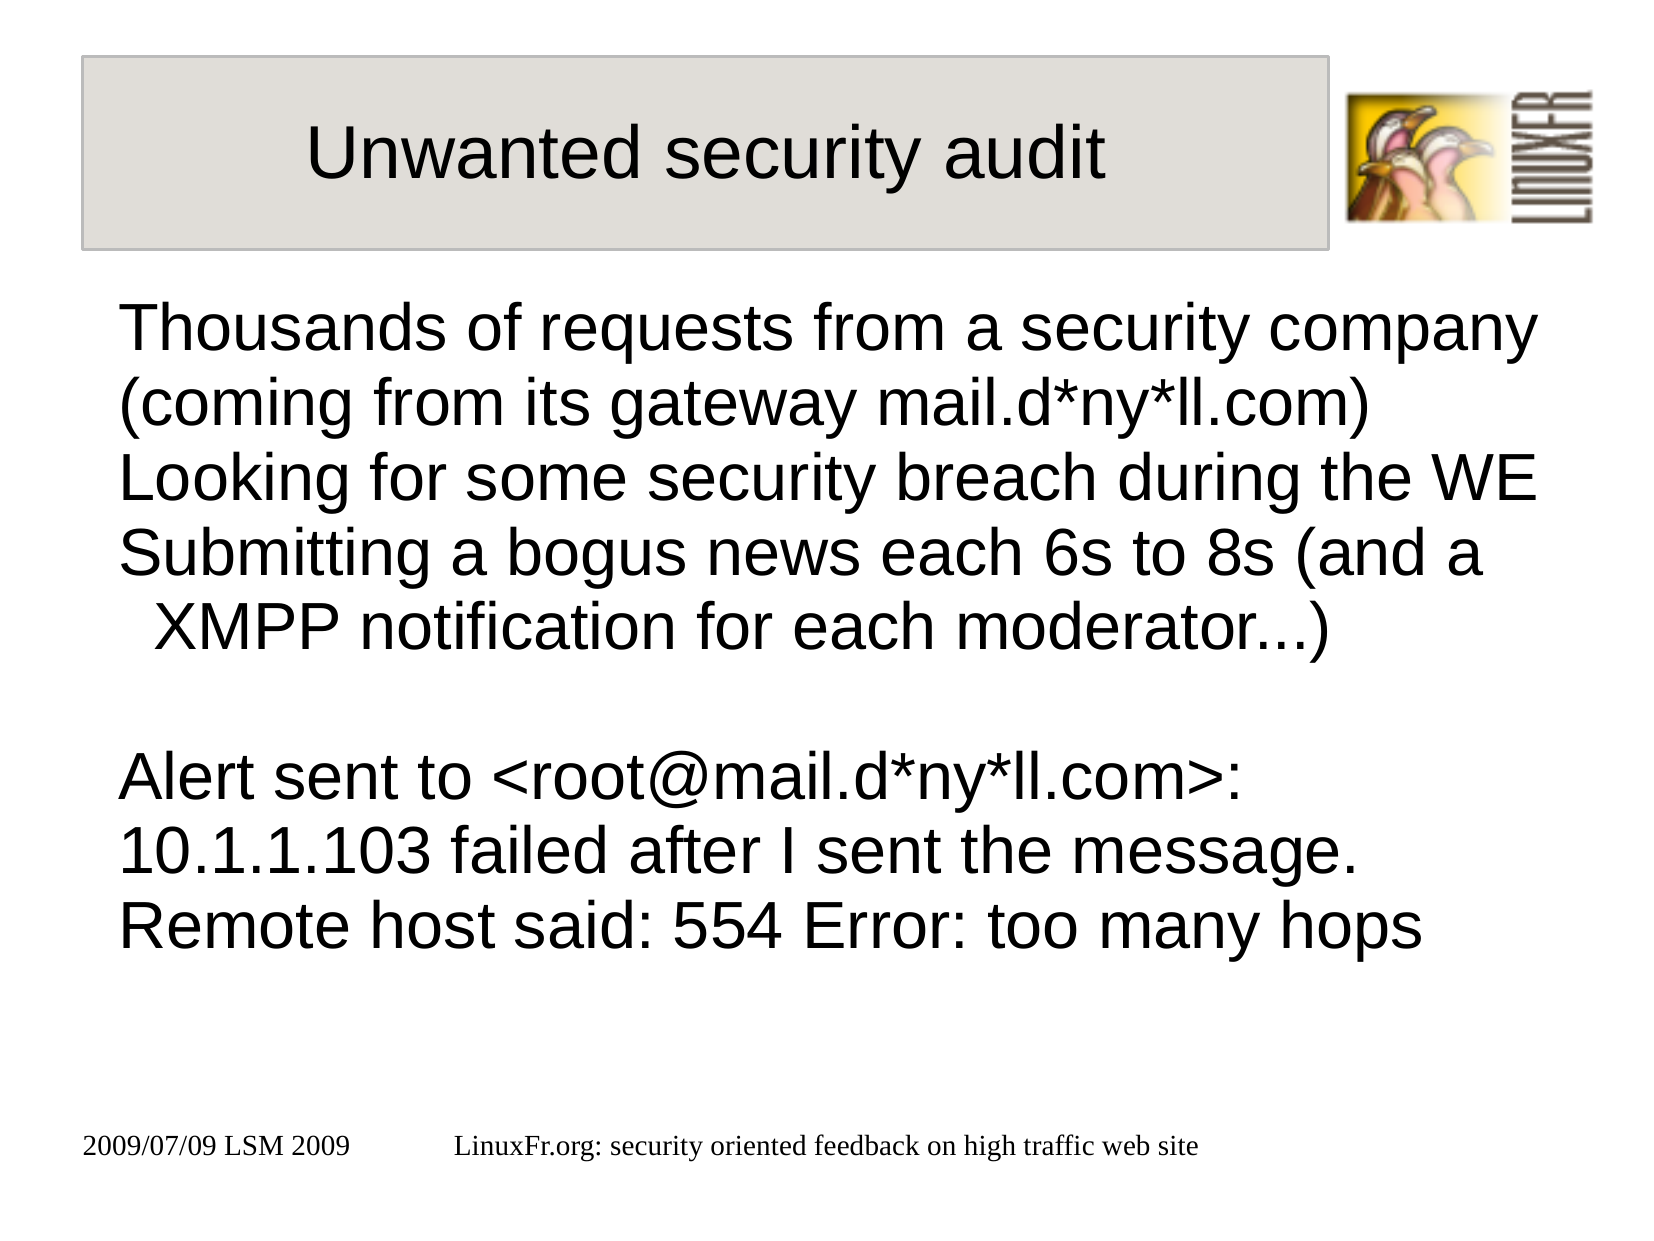

# Unwanted security audit
Thousands of requests from a security company
(coming from its gateway mail.d*ny*ll.com)
Looking for some security breach during the WE
Submitting a bogus news each 6s to 8s (and a XMPP notification for each moderator...)
Alert sent to <root@mail.d*ny*ll.com>:
10.1.1.103 failed after I sent the message.
Remote host said: 554 Error: too many hops